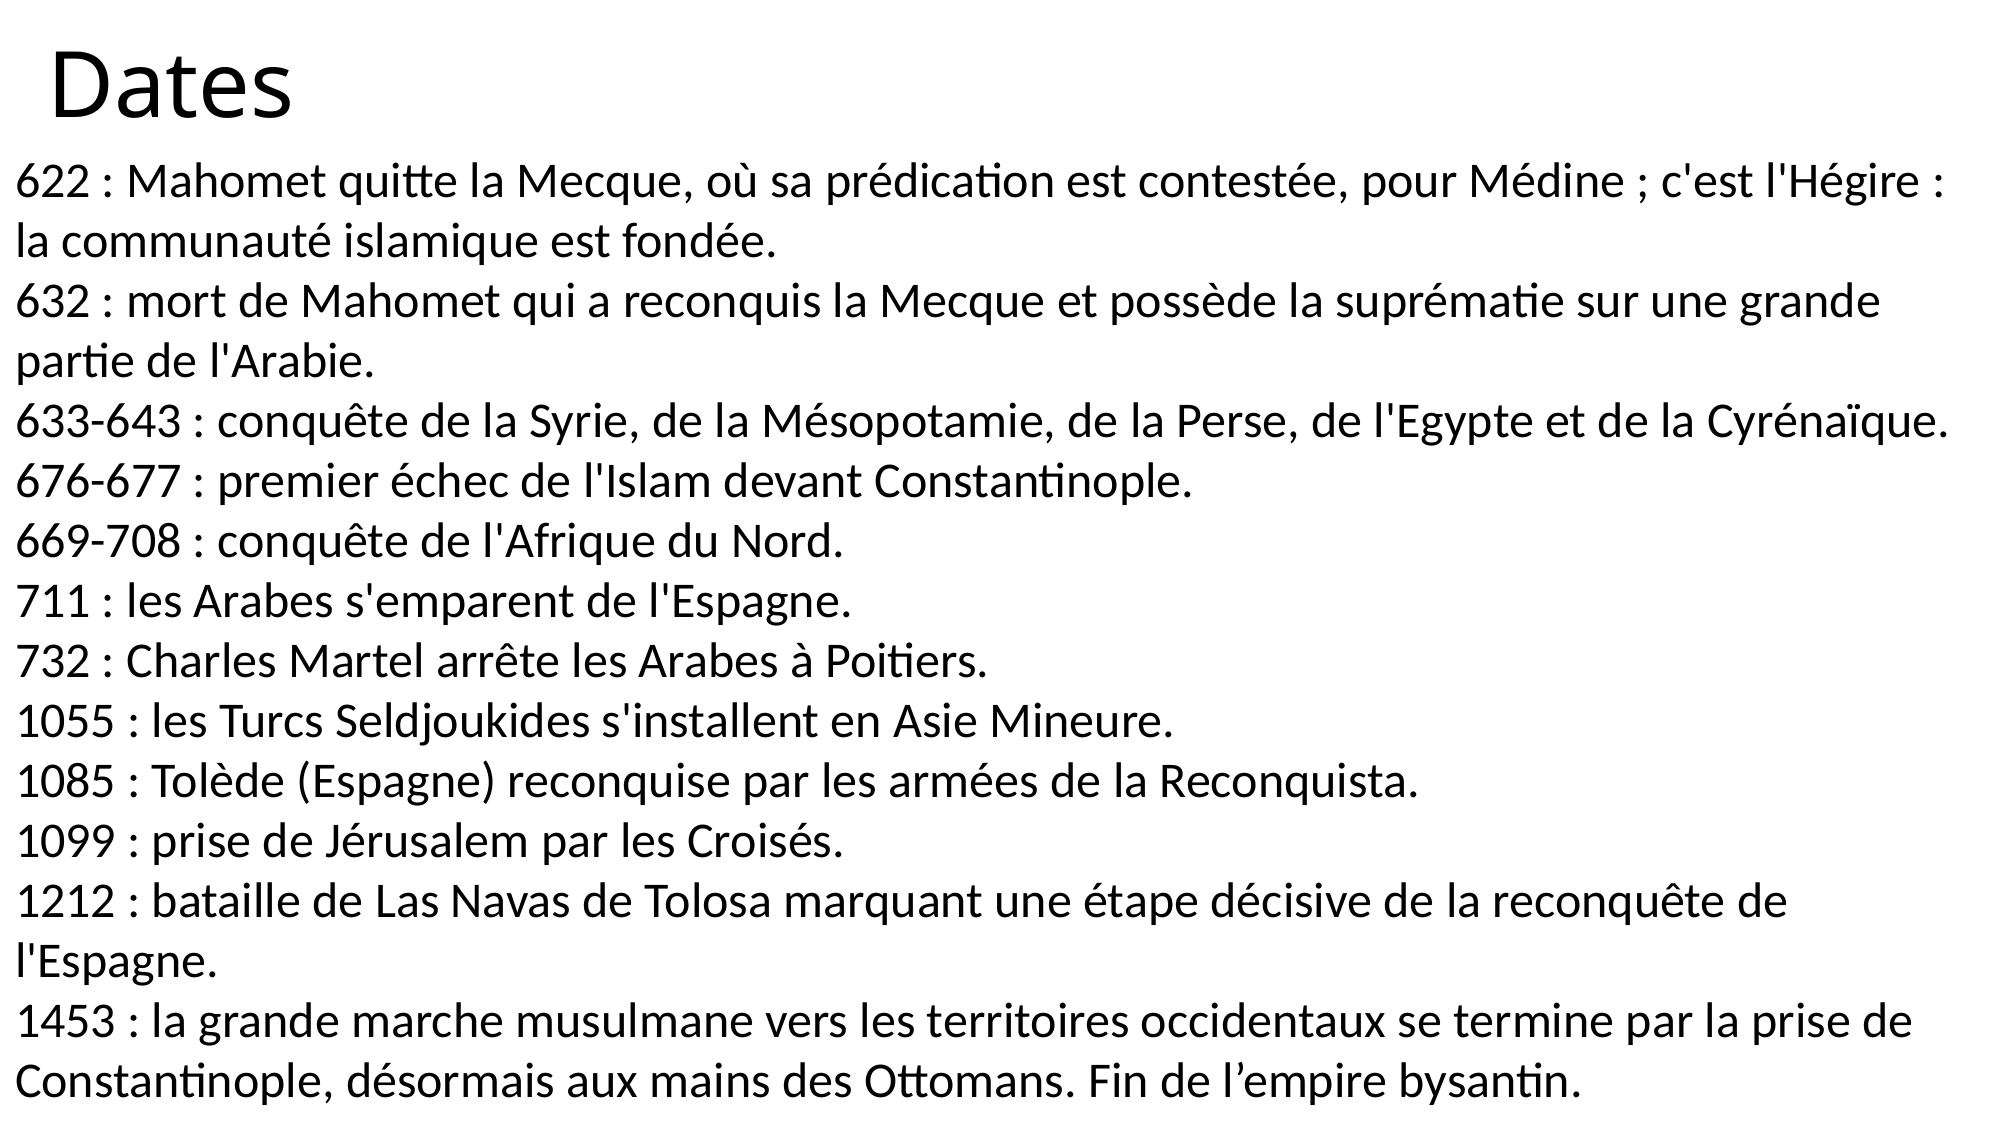

Dates
622 : Mahomet quitte la Mecque, où sa prédication est contestée, pour Médine ; c'est l'Hégire : la communauté islamique est fondée.
632 : mort de Mahomet qui a reconquis la Mecque et possède la suprématie sur une grande partie de l'Arabie.
633-643 : conquête de la Syrie, de la Mésopotamie, de la Perse, de l'Egypte et de la Cyrénaïque.
676-677 : premier échec de l'Islam devant Constantinople.
669-708 : conquête de l'Afrique du Nord.
711 : les Arabes s'emparent de l'Espagne.
732 : Charles Martel arrête les Arabes à Poitiers.
1055 : les Turcs Seldjoukides s'installent en Asie Mineure.
1085 : Tolède (Espagne) reconquise par les armées de la Reconquista.
1099 : prise de Jérusalem par les Croisés.
1212 : bataille de Las Navas de Tolosa marquant une étape décisive de la reconquête de l'Espagne.
1453 : la grande marche musulmane vers les territoires occidentaux se termine par la prise de Constantinople, désormais aux mains des Ottomans. Fin de l’empire bysantin.